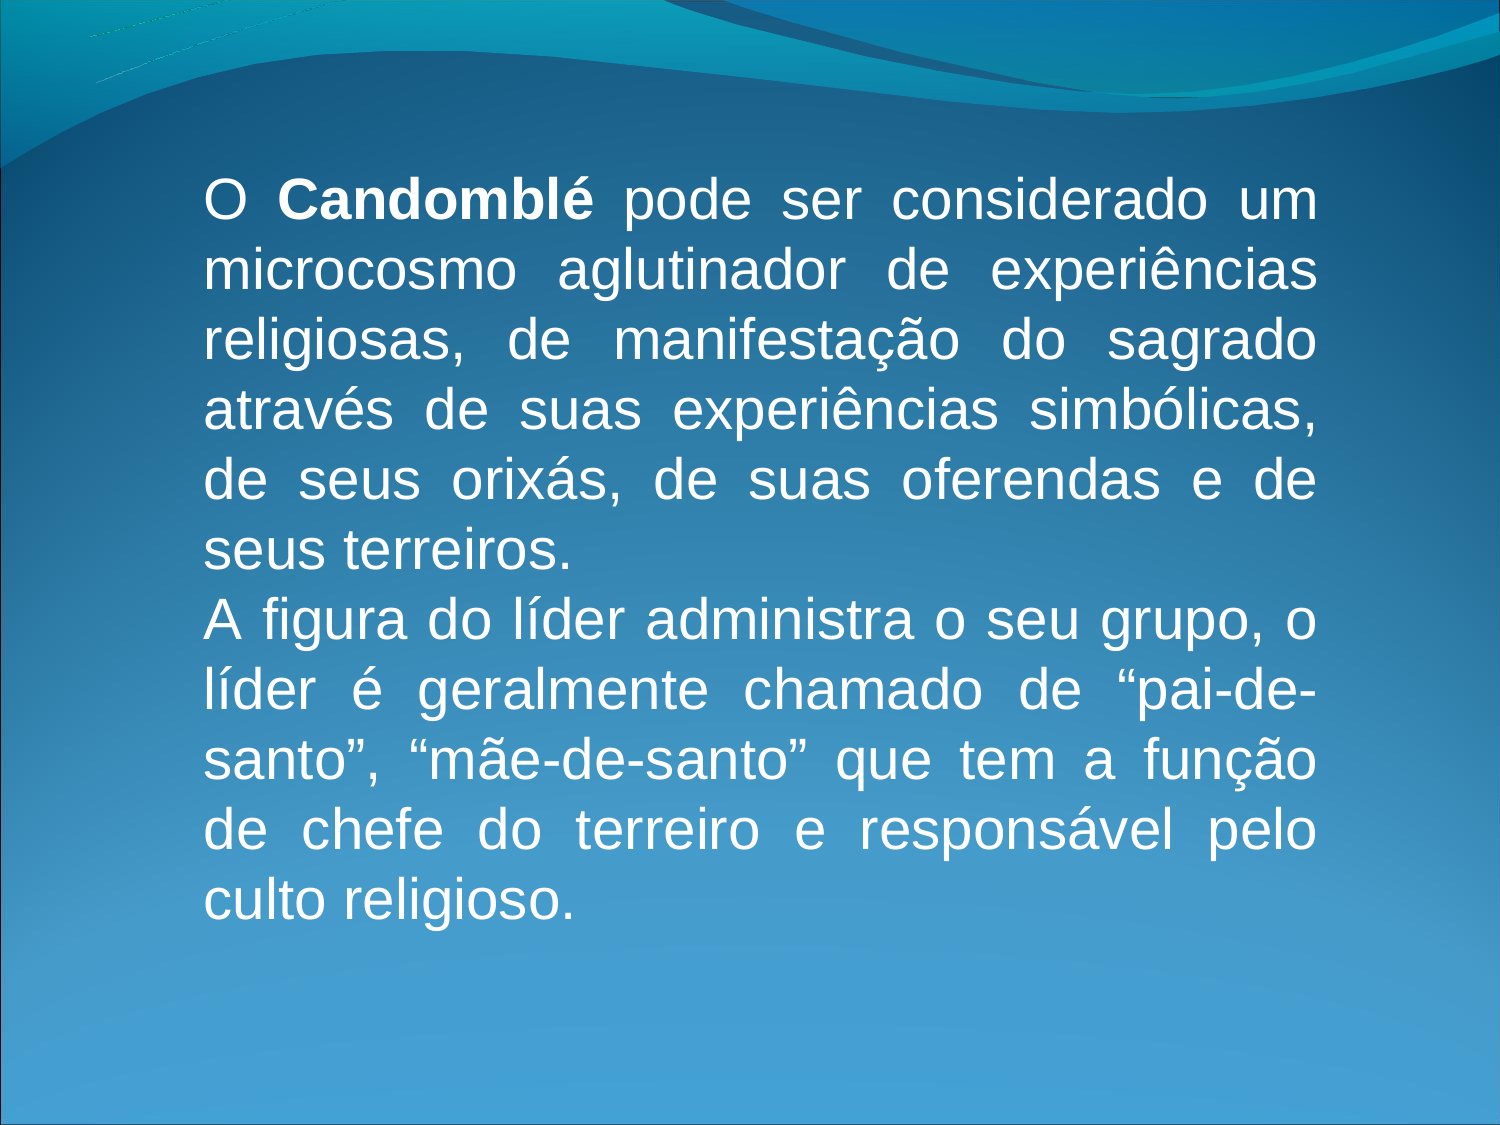

O Candomblé pode ser considerado um microcosmo aglutinador de experiências religiosas, de manifestação do sagrado através de suas experiências simbólicas, de seus orixás, de suas oferendas e de seus terreiros.
A figura do líder administra o seu grupo, o líder é geralmente chamado de “pai-de-santo”, “mãe-de-santo” que tem a função de chefe do terreiro e responsável pelo culto religioso.